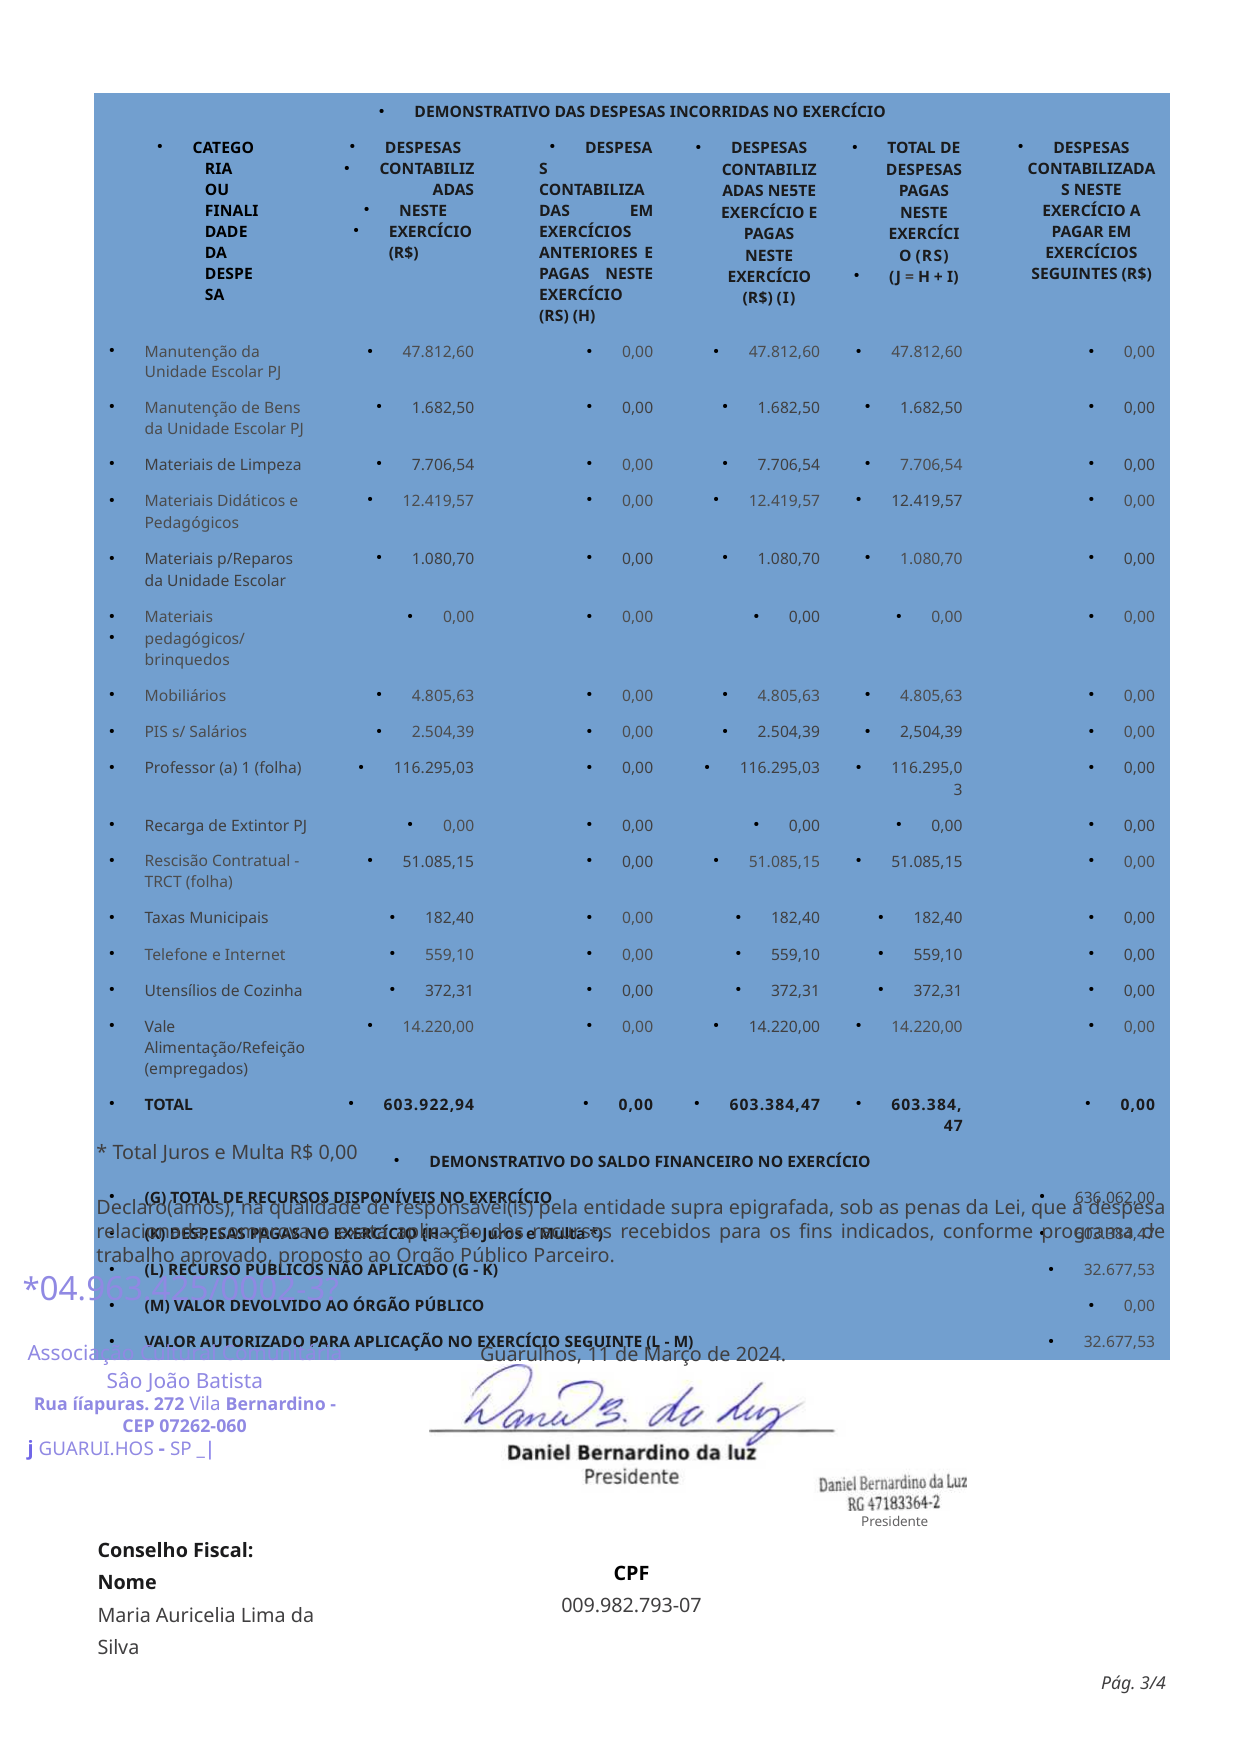

| DEMONSTRATIVO DAS DESPESAS INCORRIDAS NO EXERCÍCIO | | | | | |
| --- | --- | --- | --- | --- | --- |
| CATEGORIA OU FINALIDADE DA DESPESA | DESPESAS CONTABILIZADAS NESTE EXERCÍCIO (R$) | DESPESAS CONTABILIZADAS EM EXERCÍCIOS ANTERIORES E PAGAS NESTE EXERCÍCIO (RS) (H) | DESPESAS CONTABILIZADAS NE5TE EXERCÍCIO E PAGAS NESTE EXERCÍCIO (R$) (I) | TOTAL DE DESPESAS PAGAS NESTE EXERCÍCIO (RS) (J = H + I) | DESPESAS CONTABILIZADAS NESTE EXERCÍCIO A PAGAR EM EXERCÍCIOS SEGUINTES (R$) |
| Manutenção da Unidade Escolar PJ | 47.812,60 | 0,00 | 47.812,60 | 47.812,60 | 0,00 |
| Manutenção de Bens da Unidade Escolar PJ | 1.682,50 | 0,00 | 1.682,50 | 1.682,50 | 0,00 |
| Materiais de Limpeza | 7.706,54 | 0,00 | 7.706,54 | 7.706,54 | 0,00 |
| Materiais Didáticos e Pedagógicos | 12.419,57 | 0,00 | 12.419,57 | 12.419,57 | 0,00 |
| Materiais p/Reparos da Unidade Escolar | 1.080,70 | 0,00 | 1.080,70 | 1.080,70 | 0,00 |
| Materiais pedagógicos/brinquedos | 0,00 | 0,00 | 0,00 | 0,00 | 0,00 |
| Mobiliários | 4.805,63 | 0,00 | 4.805,63 | 4.805,63 | 0,00 |
| PIS s/ Salários | 2.504,39 | 0,00 | 2.504,39 | 2,504,39 | 0,00 |
| Professor (a) 1 (folha) | 116.295,03 | 0,00 | 116.295,03 | 116.295,03 | 0,00 |
| Recarga de Extintor PJ | 0,00 | 0,00 | 0,00 | 0,00 | 0,00 |
| Rescisão Contratual -TRCT (folha) | 51.085,15 | 0,00 | 51.085,15 | 51.085,15 | 0,00 |
| Taxas Municipais | 182,40 | 0,00 | 182,40 | 182,40 | 0,00 |
| Telefone e Internet | 559,10 | 0,00 | 559,10 | 559,10 | 0,00 |
| Utensílios de Cozinha | 372,31 | 0,00 | 372,31 | 372,31 | 0,00 |
| Vale Alimentação/Refeição (empregados) | 14.220,00 | 0,00 | 14.220,00 | 14.220,00 | 0,00 |
| TOTAL | 603.922,94 | 0,00 | 603.384,47 | 603.384,47 | 0,00 |
| DEMONSTRATIVO DO SALDO FINANCEIRO NO EXERCÍCIO | | | | | |
| (G) TOTAL DE RECURSOS DISPONÍVEIS NO EXERCÍCIO | | | | | 636.062,00 |
| (K) DESPESAS PAGAS NO EXERCÍCIO {H + 1 + Juros e Multa \*) | | | | | 603.384,47 |
| (L) RECURSO PÚBLICOS NÃO APLICADO (G - K) | | | | | 32.677,53 |
| (M) VALOR DEVOLVIDO AO ÓRGÃO PÚBLICO | | | | | 0,00 |
| VALOR AUTORIZADO PARA APLICAÇÃO NO EXERCÍCIO SEGUINTE (L - M) | | | | | 32.677,53 |
* Total Juros e Multa R$ 0,00
Declaro(amos), na qualidade de responsávei(is) pela entidade supra epigrafada, sob as penas da Lei, que a despesa relacionada, comprova a exata aplicação dos recursos recebidos para os fins indicados, conforme programa de trabalho aprovado, proposto ao Orgão Público Parceiro.
*04.963.425/0002-3?
Associação Cultural Comunitária Sâo João Batista
Rua ííapuras. 272 Vila Bernardino - CEP 07262-060
j GUARUI.HOS - SP _|
Guarulhos, 11 de Março de 2024.
Presidente
Conselho Fiscal:
Nome
Maria Auricelia Lima da Silva
CPF
009.982.793-07
Pág. 3/4